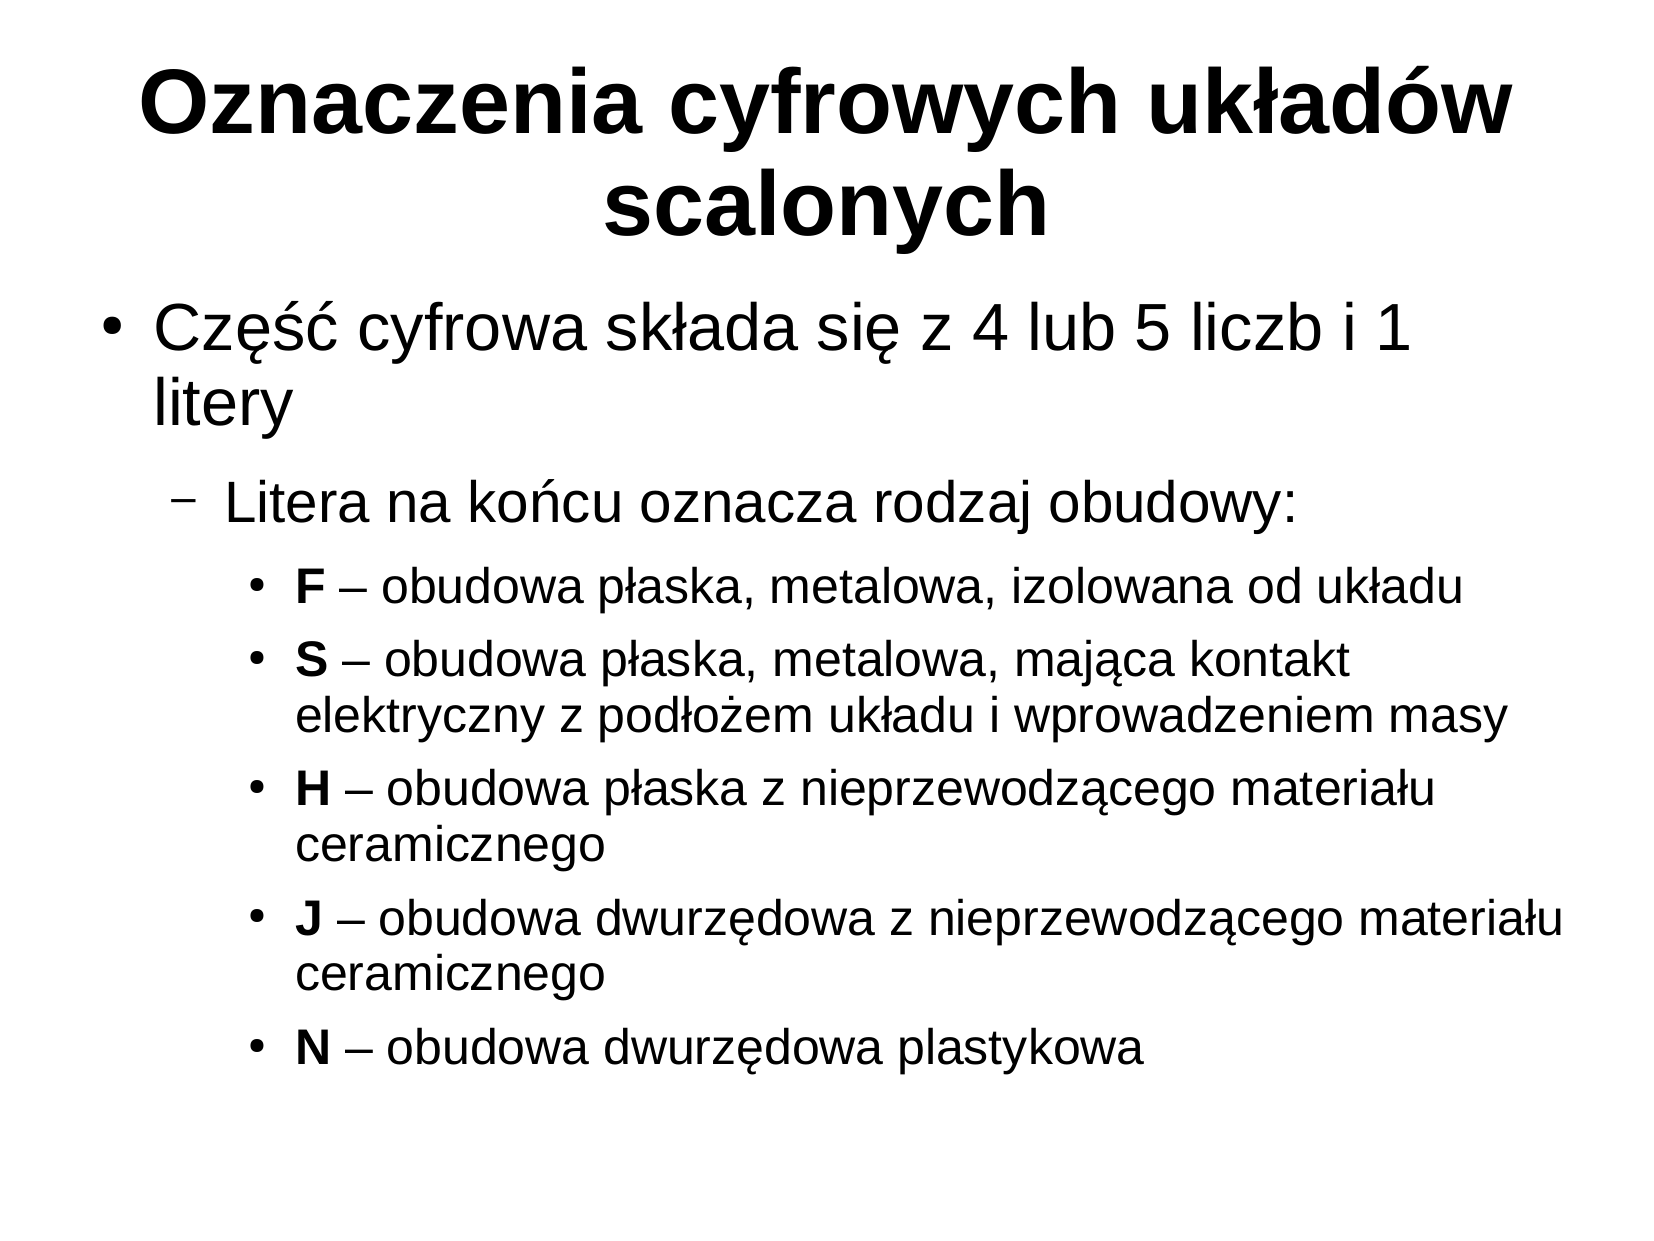

# Oznaczenia cyfrowych układów scalonych
Część cyfrowa składa się z 4 lub 5 liczb i 1 litery
Litera na końcu oznacza rodzaj obudowy:
F – obudowa płaska, metalowa, izolowana od układu
S – obudowa płaska, metalowa, mająca kontakt elektryczny z podłożem układu i wprowadzeniem masy
H – obudowa płaska z nieprzewodzącego materiału ceramicznego
J – obudowa dwurzędowa z nieprzewodzącego materiału ceramicznego
N – obudowa dwurzędowa plastykowa